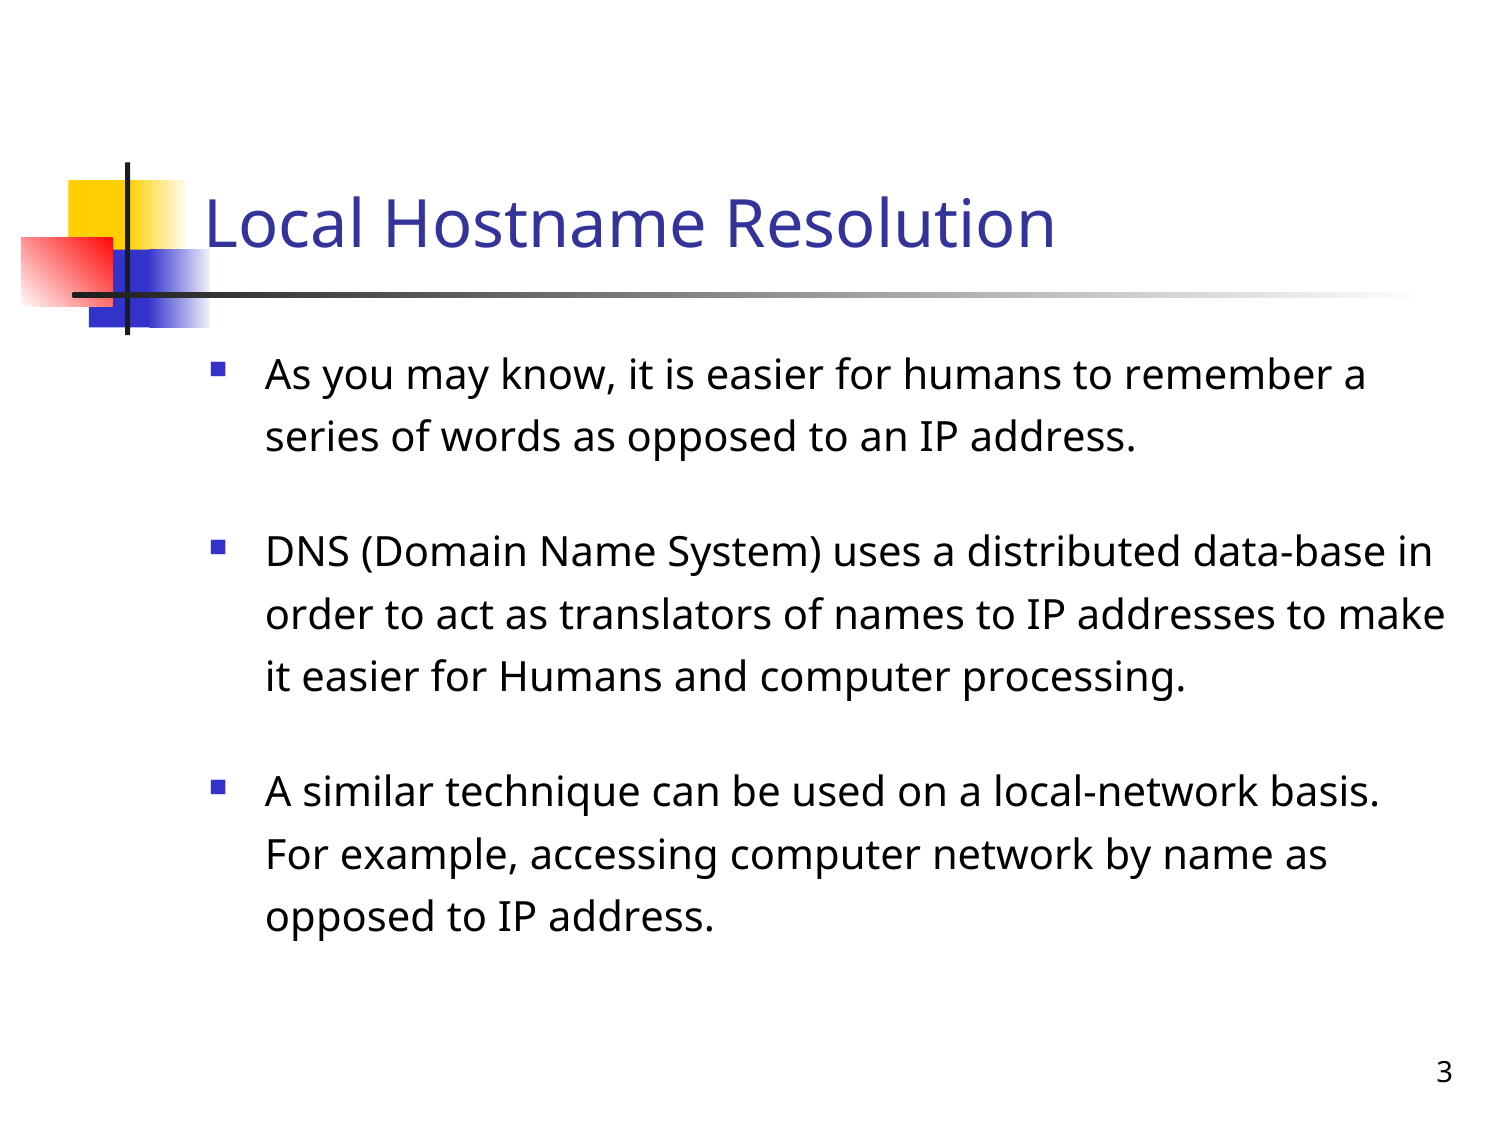

# Local Hostname Resolution
As you may know, it is easier for humans to remember a series of words as opposed to an IP address.
DNS (Domain Name System) uses a distributed data-base in order to act as translators of names to IP addresses to make it easier for Humans and computer processing.
A similar technique can be used on a local-network basis. For example, accessing computer network by name as opposed to IP address.
3